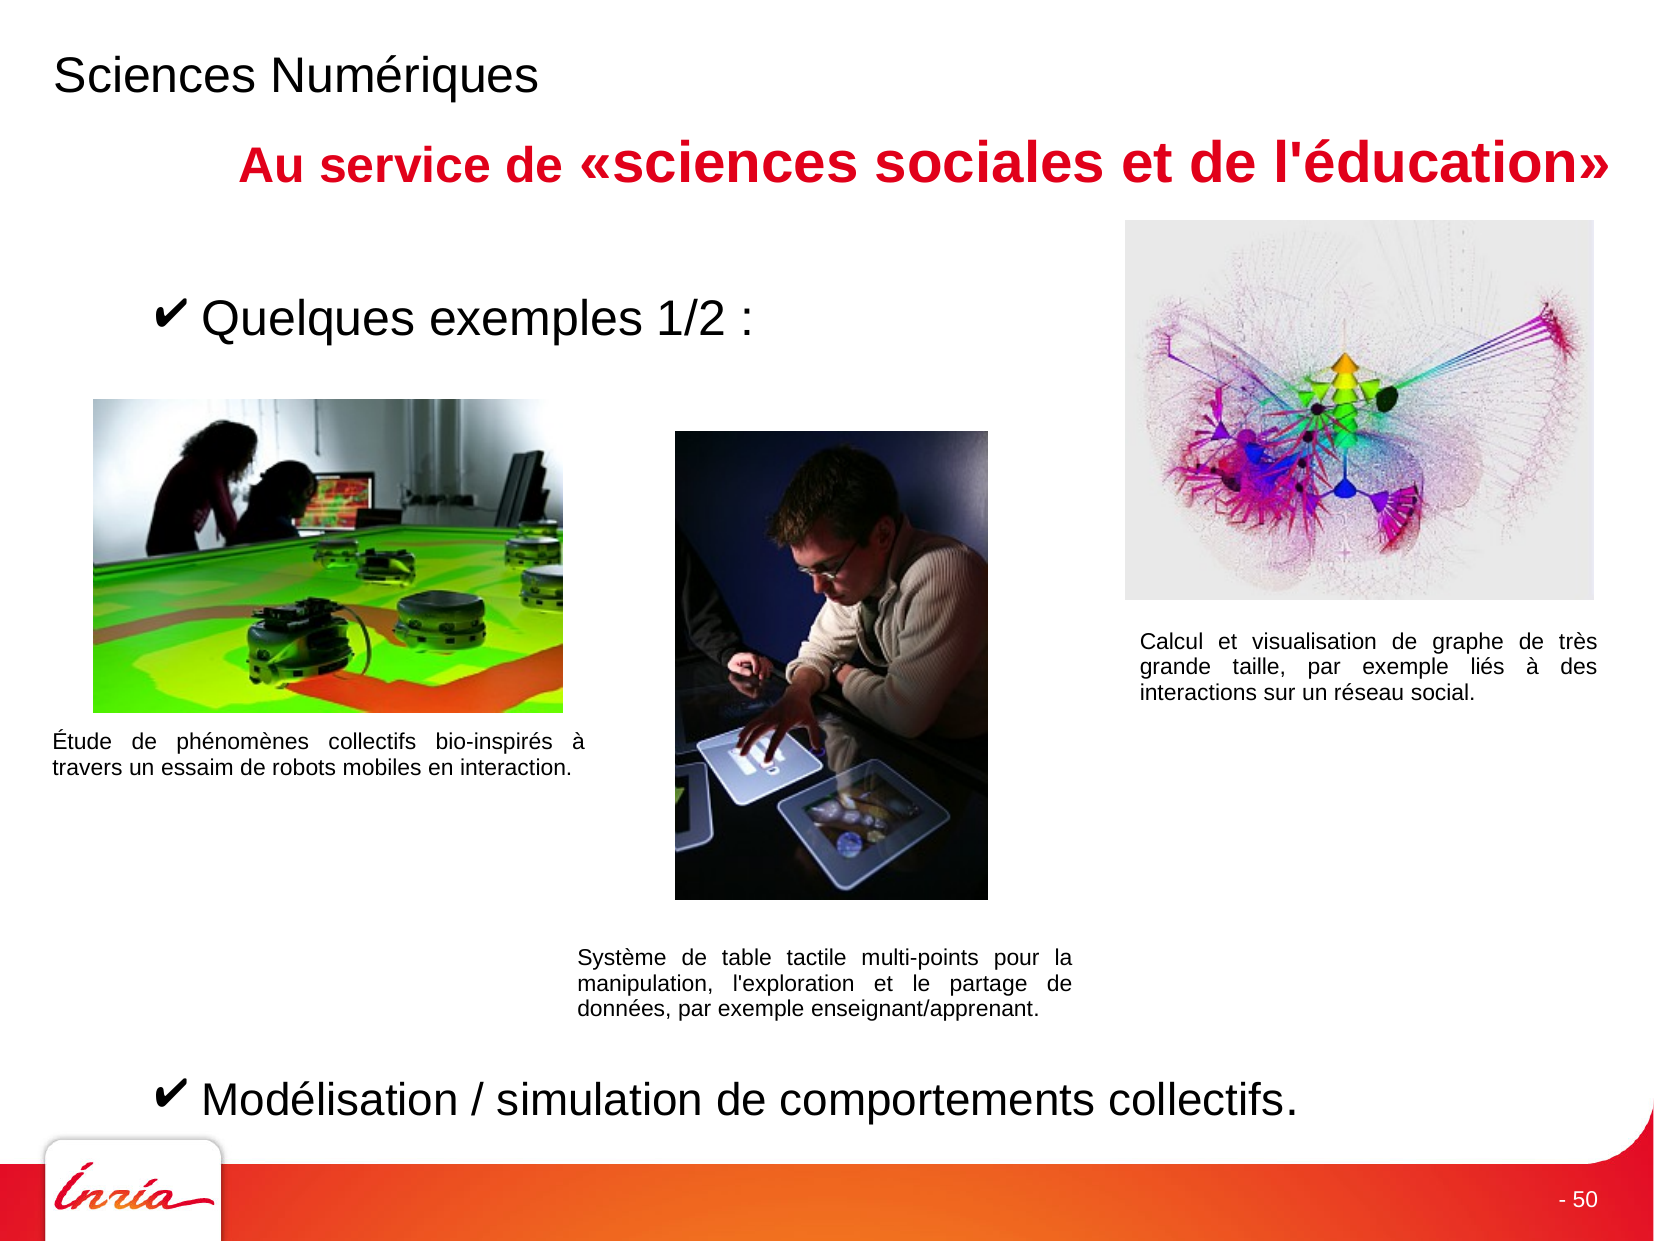

Sciences Numériques
# Au service de «sciences sociales et de l'éducation»
 Quelques exemples 1/2 :
 Modélisation / simulation de comportements collectifs.
Calcul et visualisation de graphe de très grande taille, par exemple liés à des interactions sur un réseau social.
Étude de phénomènes collectifs bio-inspirés à travers un essaim de robots mobiles en interaction.
Système de table tactile multi-points pour la manipulation, l'exploration et le partage de données, par exemple enseignant/apprenant.